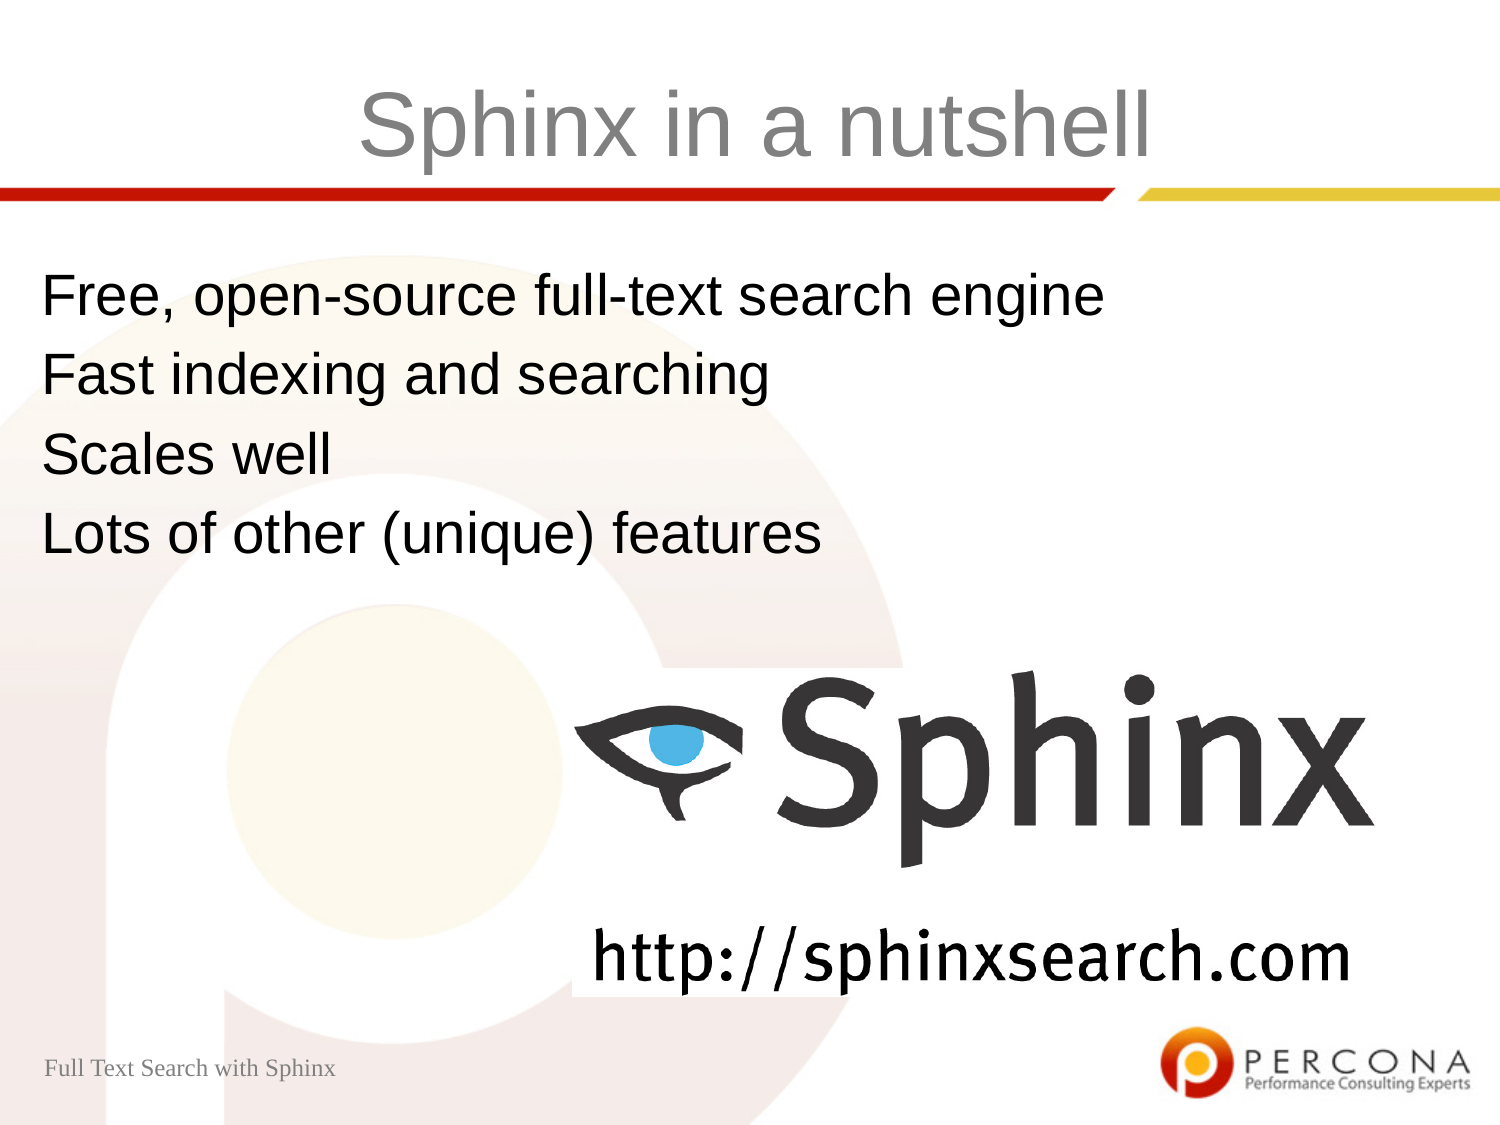

# Sphinx in a nutshell
Free, open-source full-text search engine
Fast indexing and searching
Scales well
Lots of other (unique) features